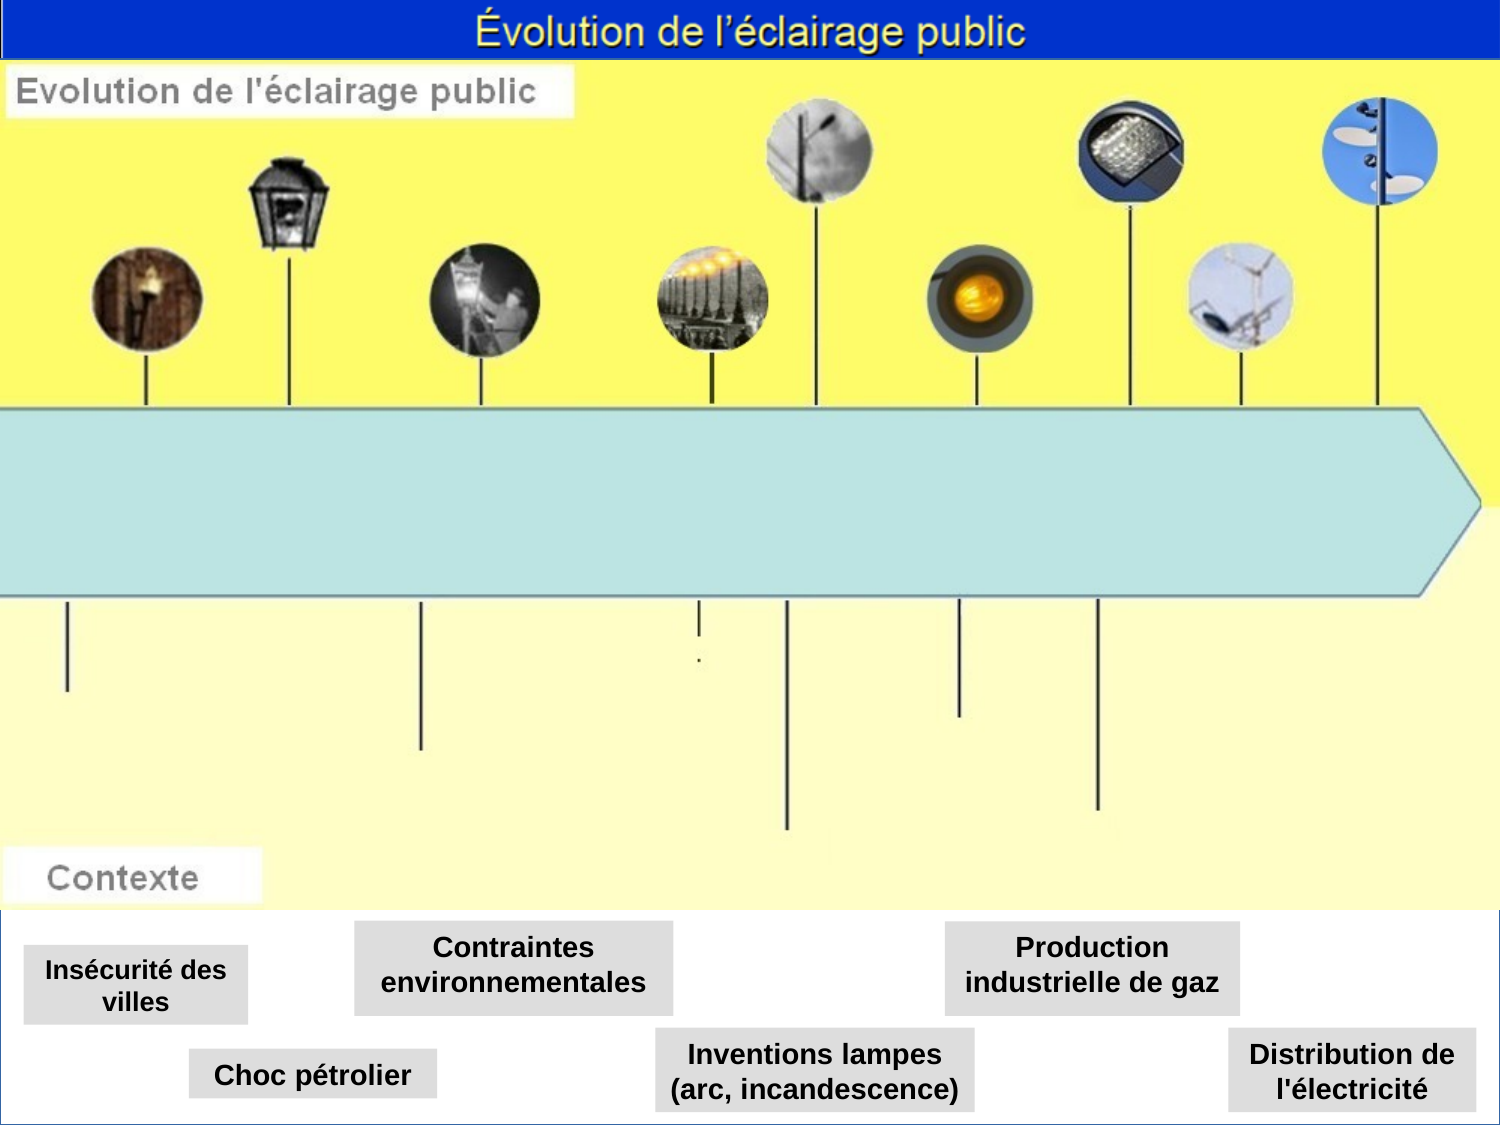

Contraintes environnementales
Production industrielle de gaz
Insécurité des villes
Inventions lampes (arc, incandescence)
Distribution de l'électricité
Choc pétrolier